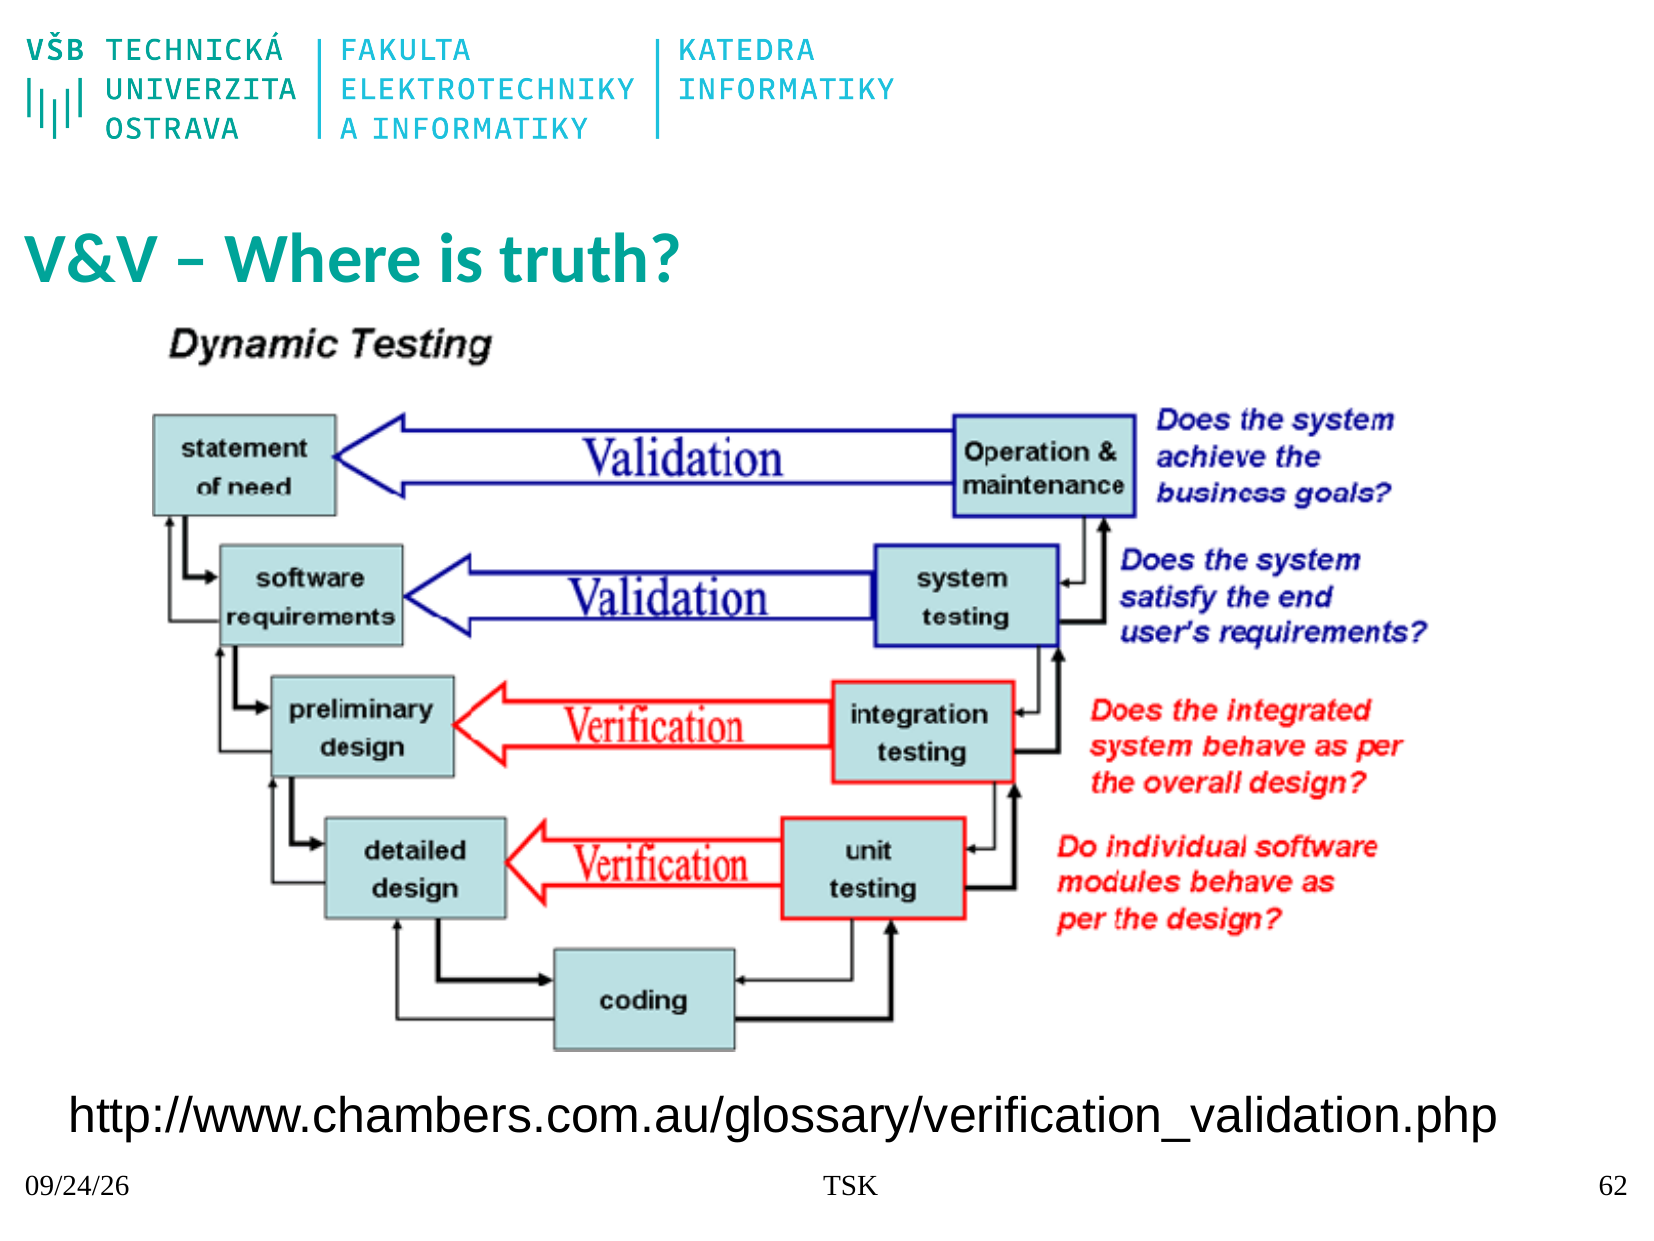

# V&V – Where is truth?
http://www.chambers.com.au/glossary/verification_validation.php
TSK
62